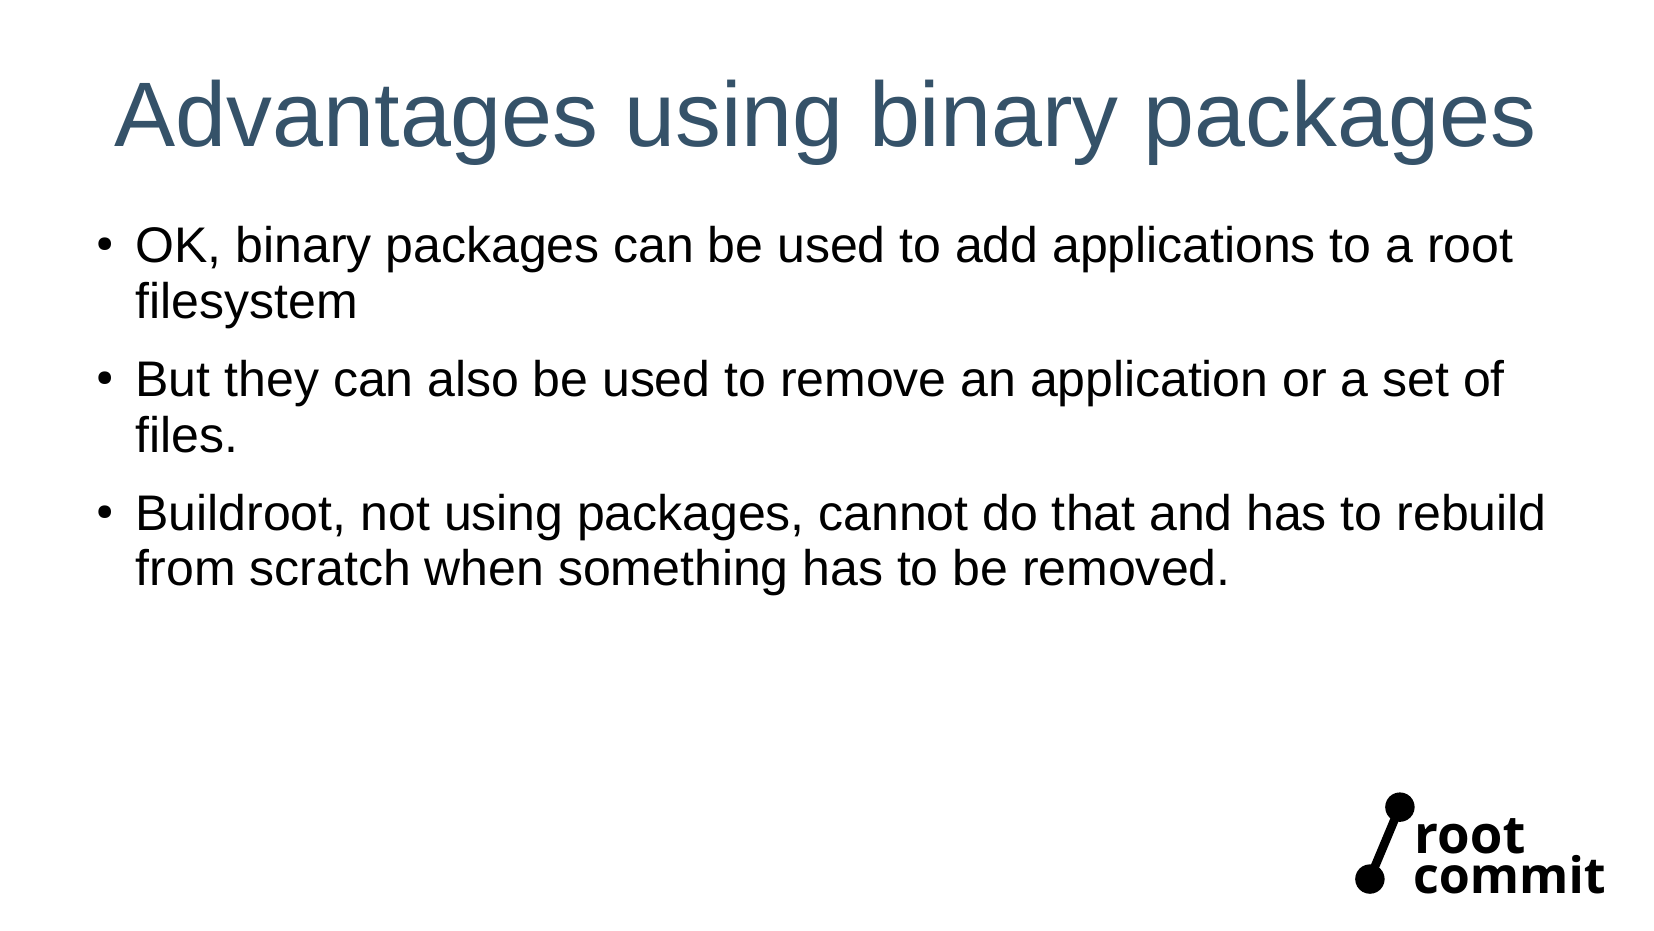

# Advantages using binary packages
OK, binary packages can be used to add applications to a root filesystem
But they can also be used to remove an application or a set of files.
Buildroot, not using packages, cannot do that and has to rebuild from scratch when something has to be removed.